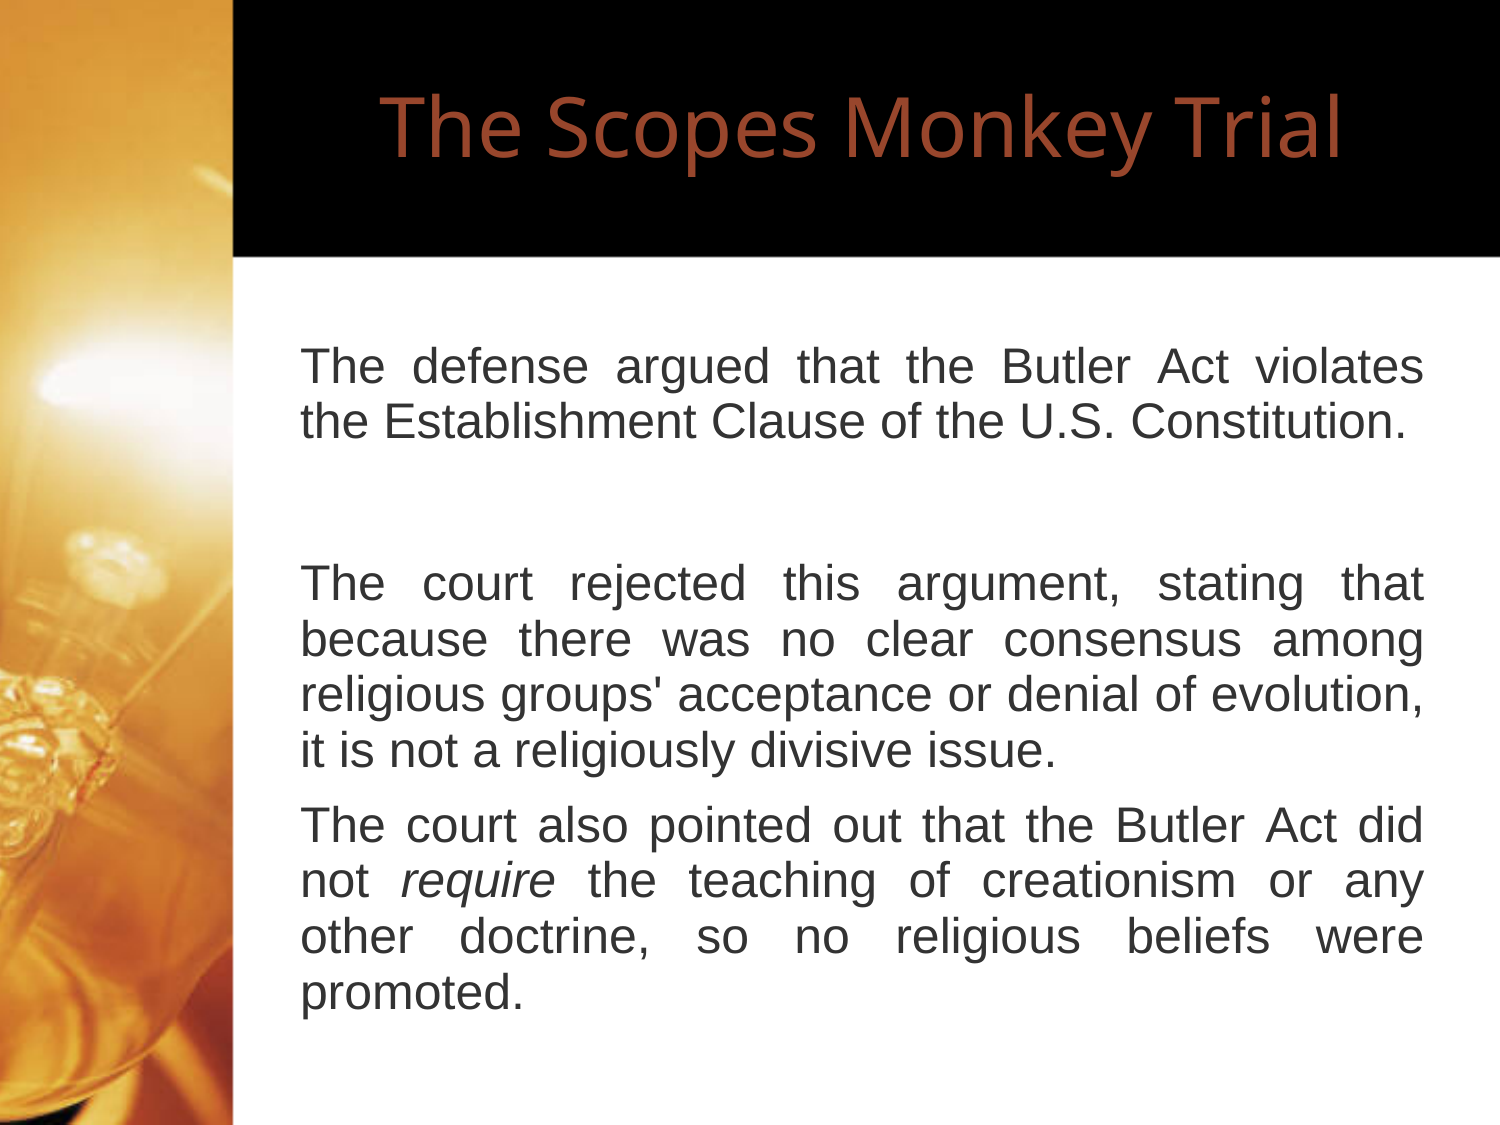

# The Scopes Monkey Trial
The defense argued that the Butler Act violates the Establishment Clause of the U.S. Constitution.
The court rejected this argument, stating that because there was no clear consensus among religious groups' acceptance or denial of evolution, it is not a religiously divisive issue.
The court also pointed out that the Butler Act did not require the teaching of creationism or any other doctrine, so no religious beliefs were promoted.